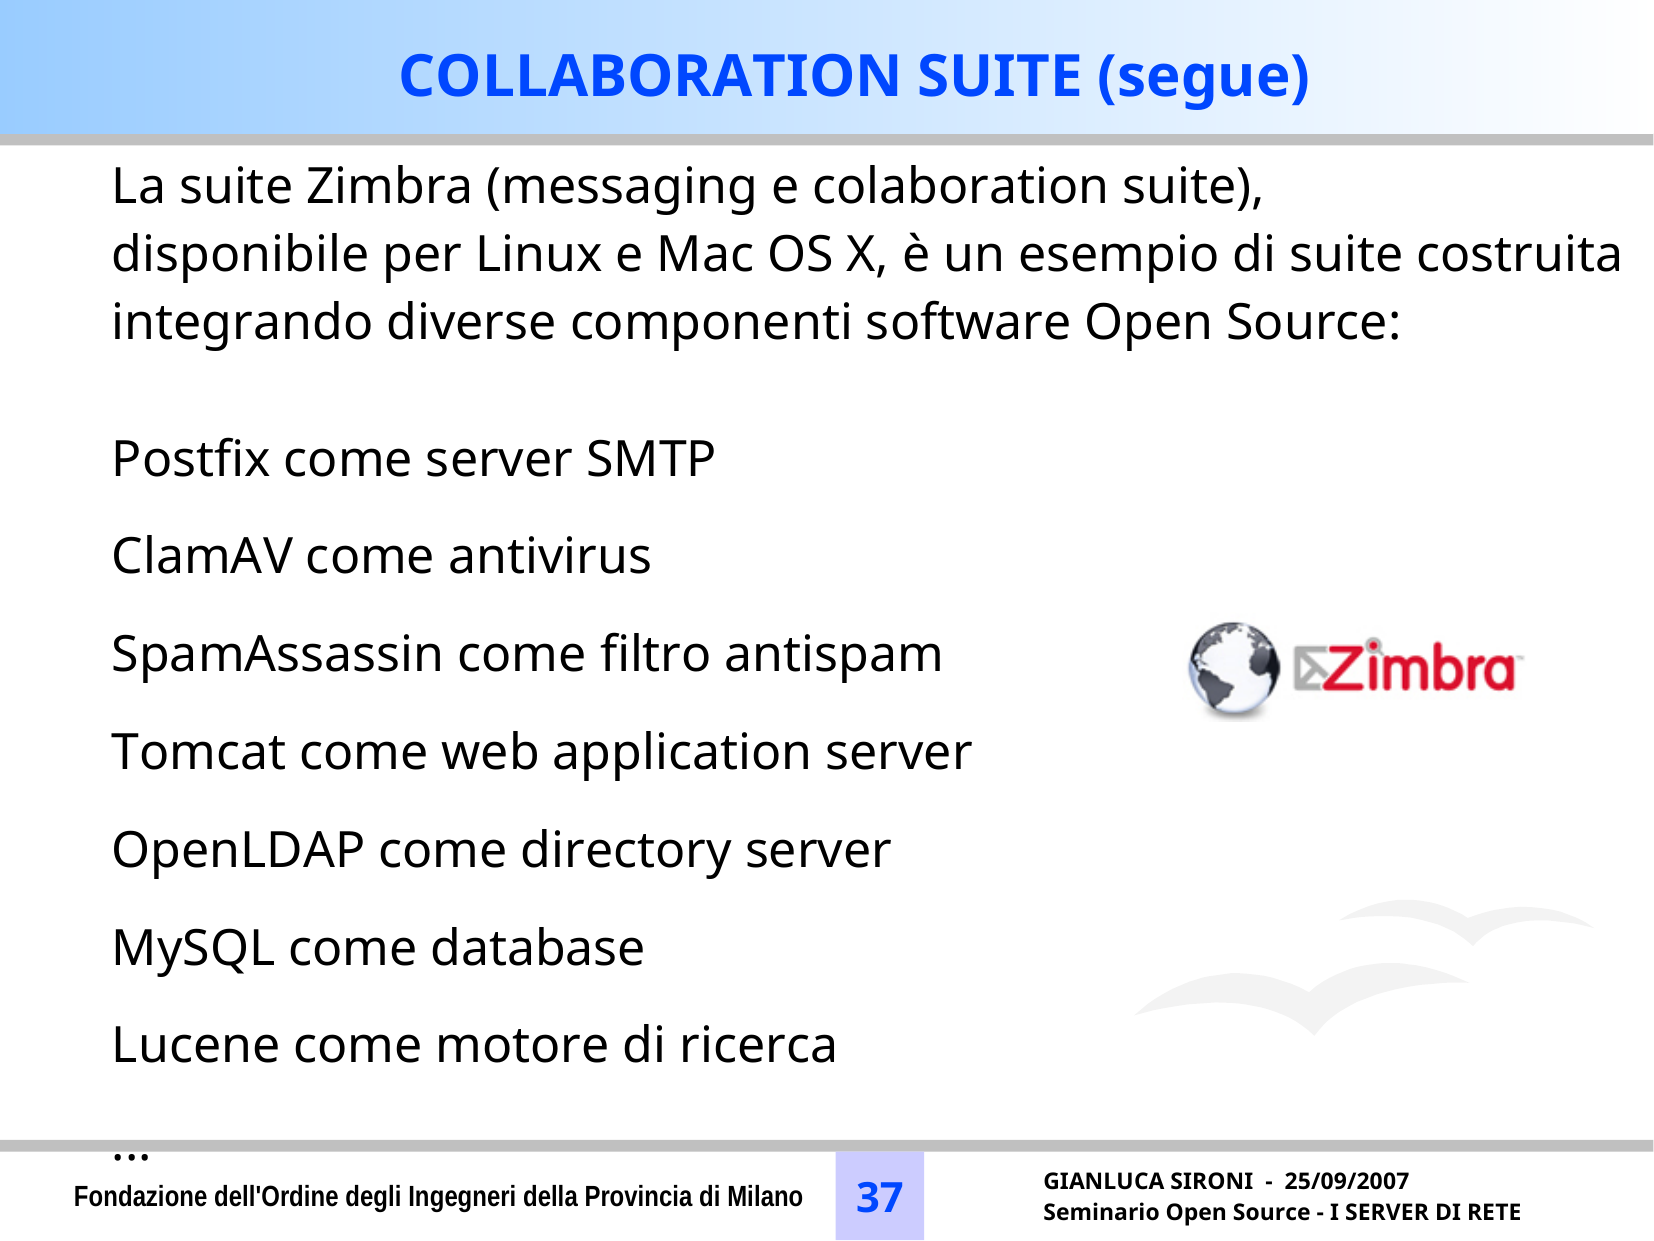

# COLLABORATION SUITE (segue)
La suite Zimbra (messaging e colaboration suite),
disponibile per Linux e Mac OS X, è un esempio di suite costruita integrando diverse componenti software Open Source:
Postfix come server SMTP
ClamAV come antivirus
SpamAssassin come filtro antispam
Tomcat come web application server
OpenLDAP come directory server
MySQL come database
Lucene come motore di ricerca
...